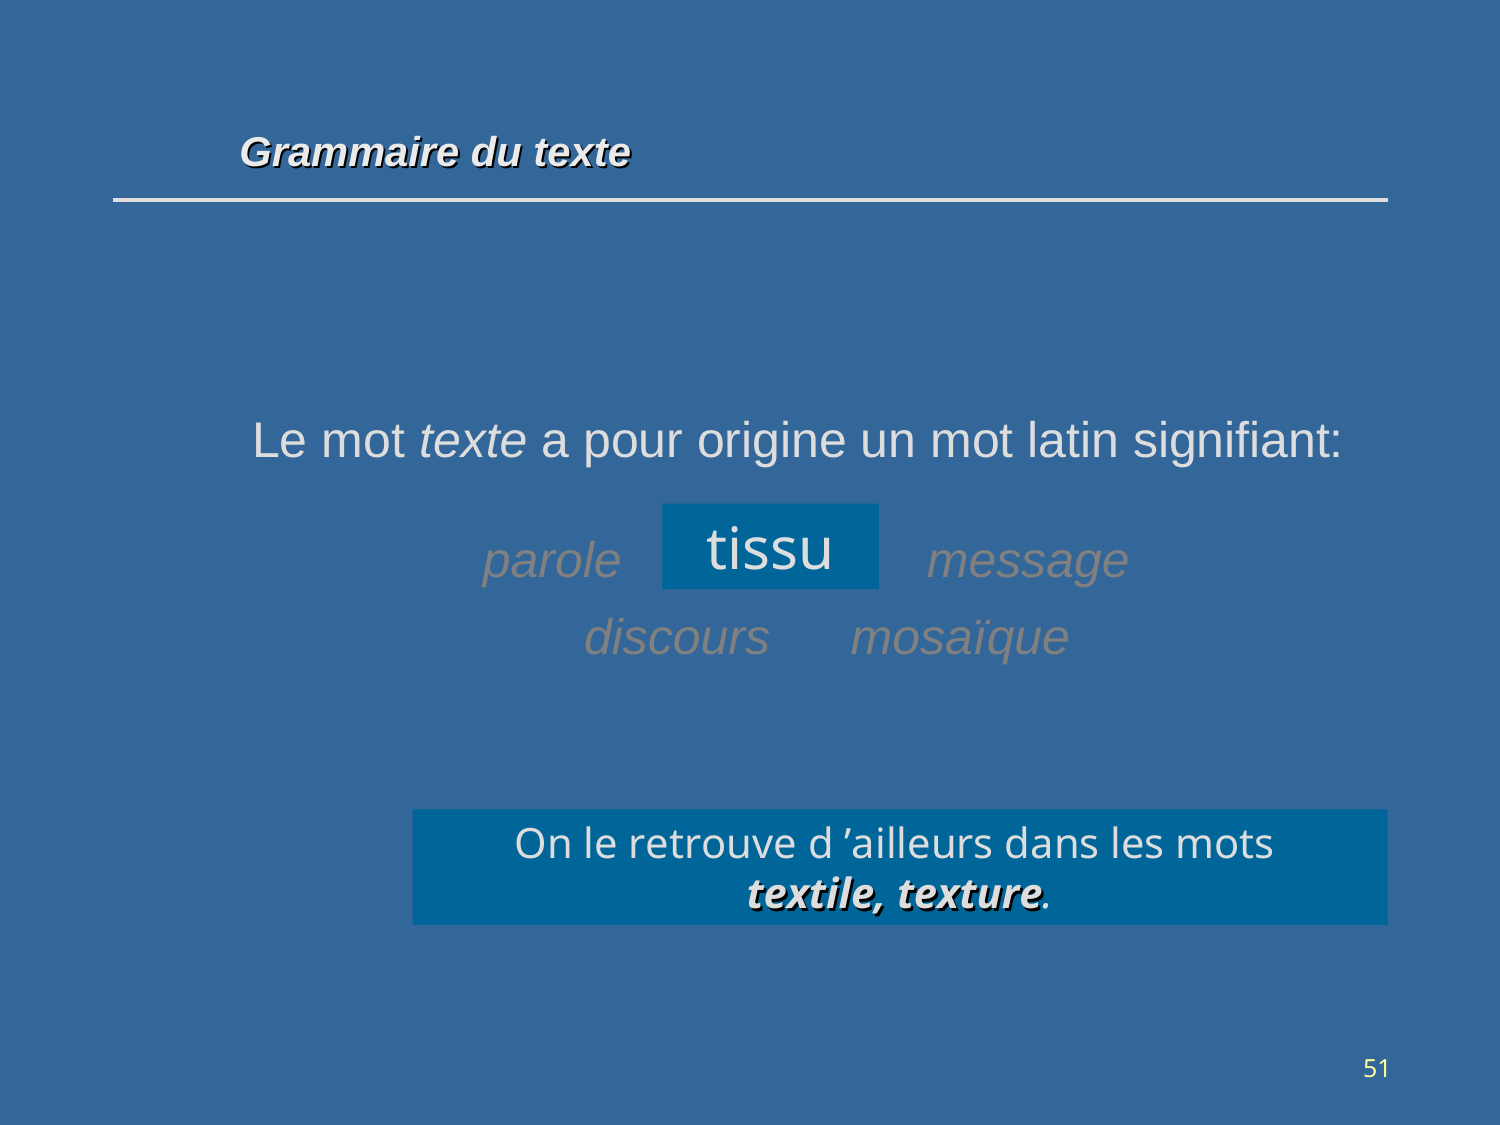

Grammaire du texte
Le mot texte a pour origine un mot latin signifiant:
parole		tissu	message
	discours	mosaïque
tissu
On le retrouve d ’ailleurs dans les mots
textile, texture.
51